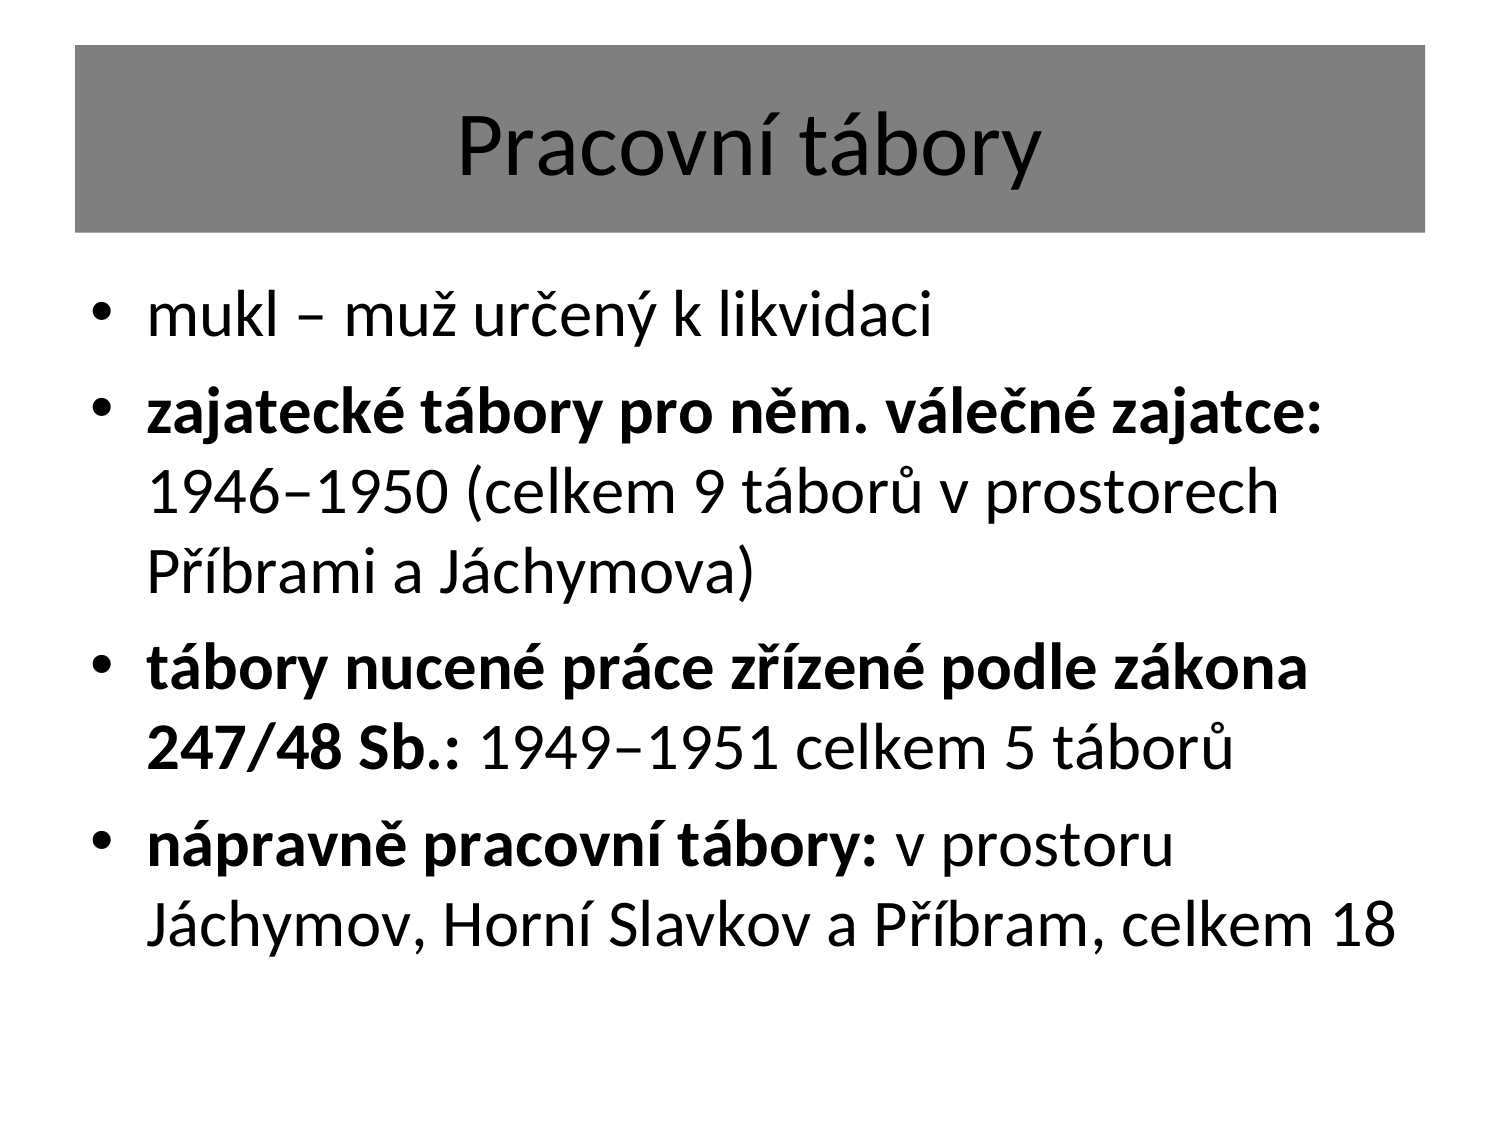

# Pracovní tábory
mukl – muž určený k likvidaci
zajatecké tábory pro něm. válečné zajatce: 1946–1950 (celkem 9 táborů v prostorech Příbrami a Jáchymova)
tábory nucené práce zřízené podle zákona 247/48 Sb.: 1949–1951 celkem 5 táborů
nápravně pracovní tábory: v prostoru Jáchymov, Horní Slavkov a Příbram, celkem 18